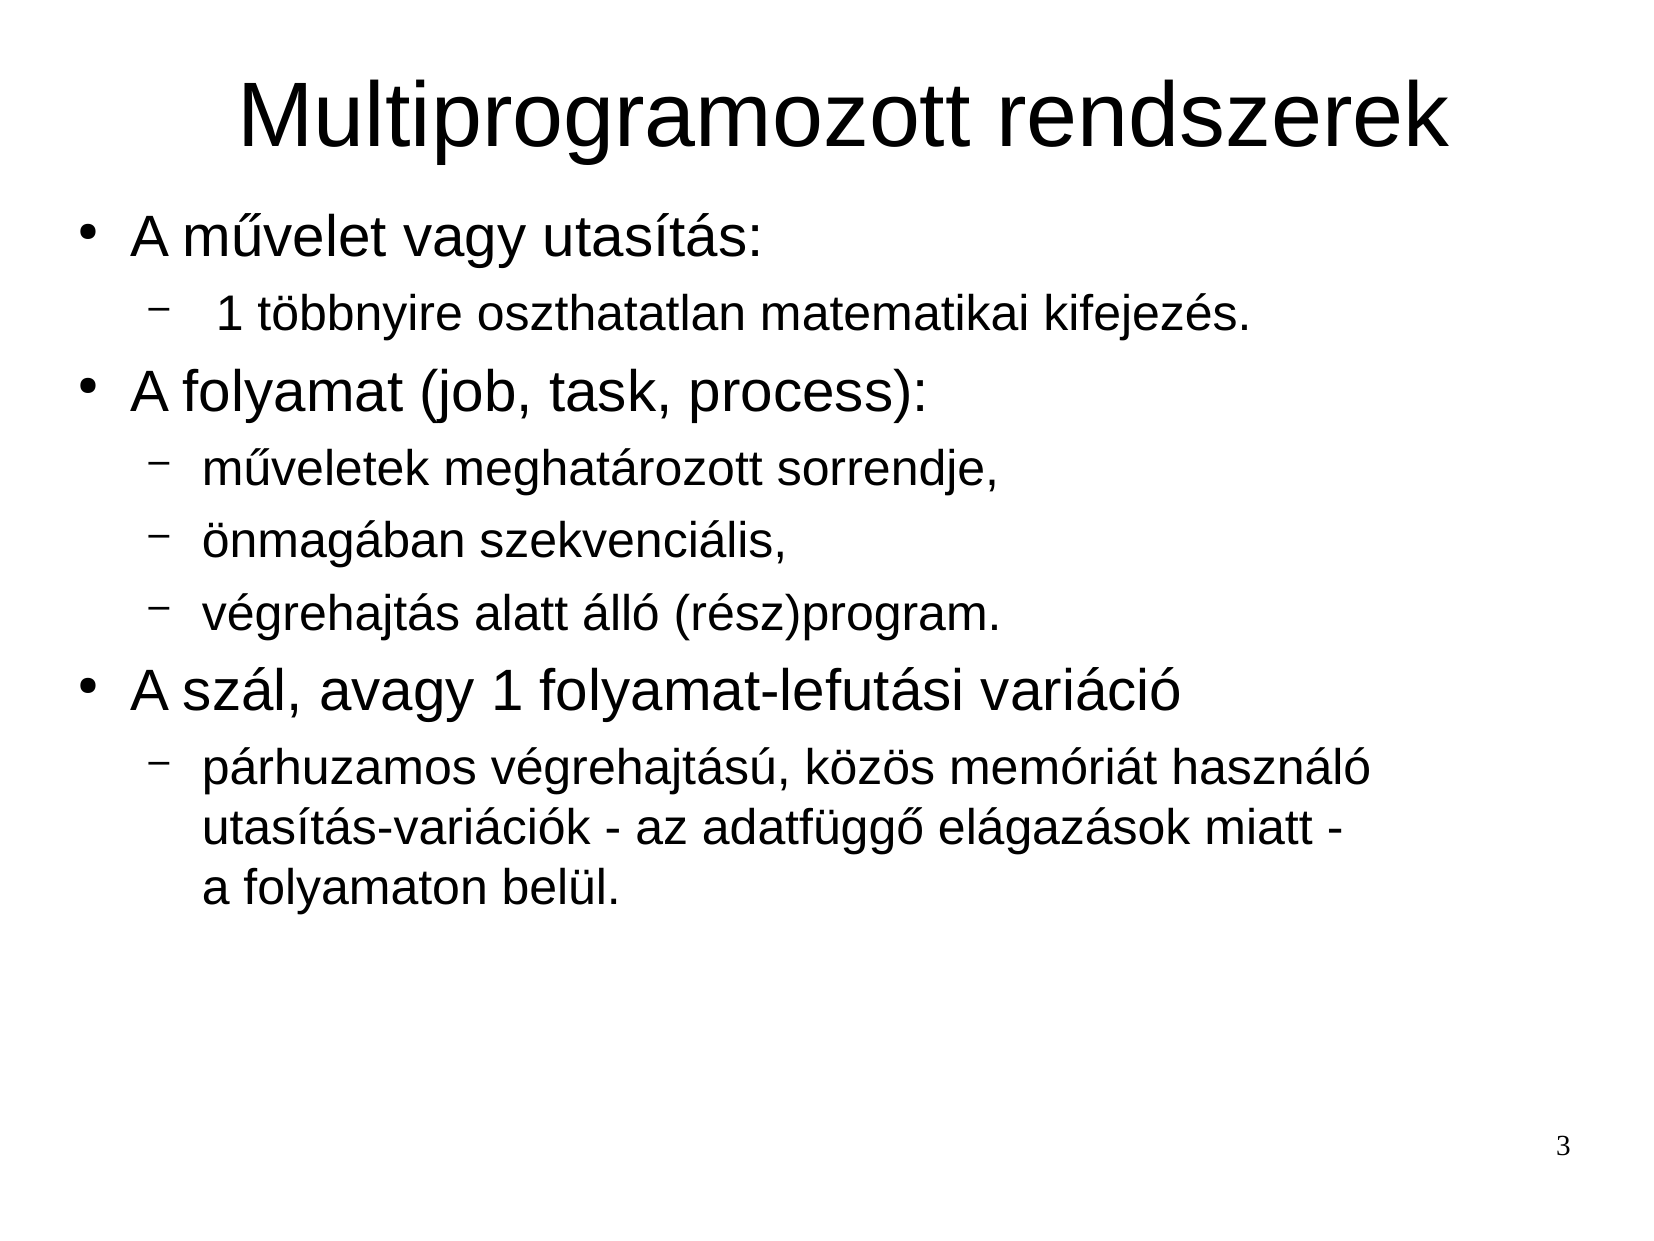

# Multiprogramozott rendszerek
A művelet vagy utasítás:
 1 többnyire oszthatatlan matematikai kifejezés.
A folyamat (job, task, process):
műveletek meghatározott sorrendje,
önmagában szekvenciális,
végrehajtás alatt álló (rész)program.
A szál, avagy 1 folyamat-lefutási variáció
párhuzamos végrehajtású, közös memóriát használó
utasítás-variációk - az adatfüggő elágazások miatt -
a folyamaton belül.
3